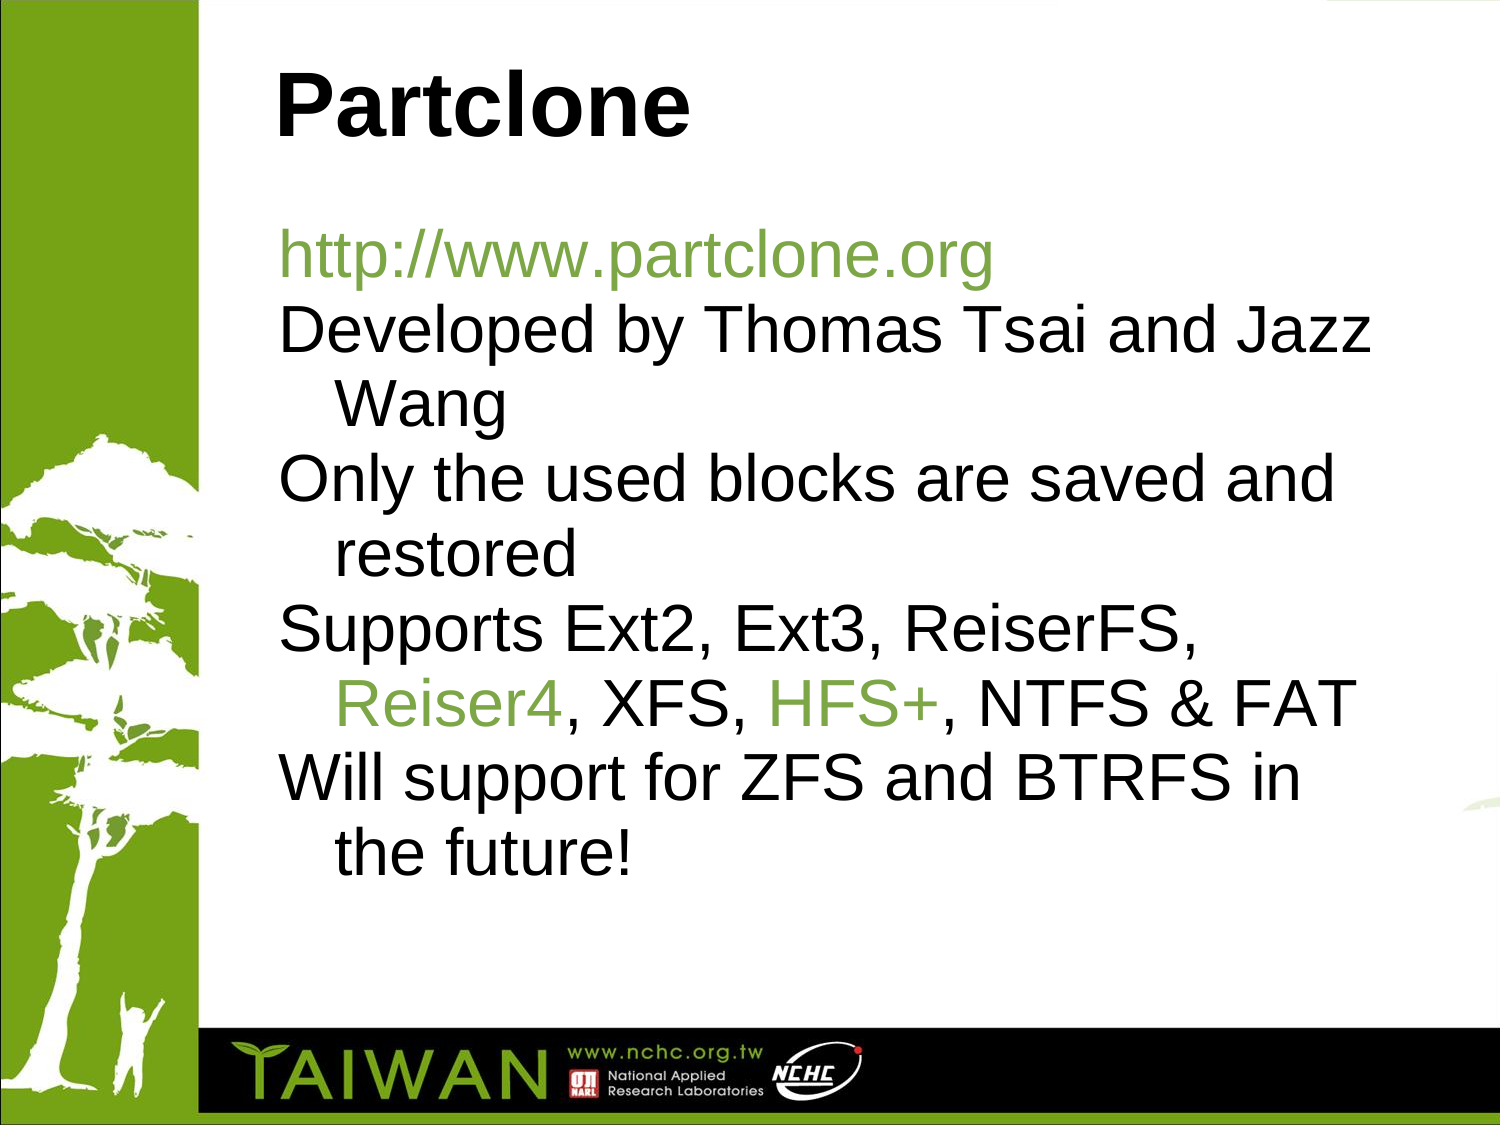

# Partclone
http://www.partclone.org
Developed by Thomas Tsai and Jazz Wang
Only the used blocks are saved and restored
Supports Ext2, Ext3, ReiserFS, Reiser4, XFS, HFS+, NTFS & FAT
Will support for ZFS and BTRFS in the future!